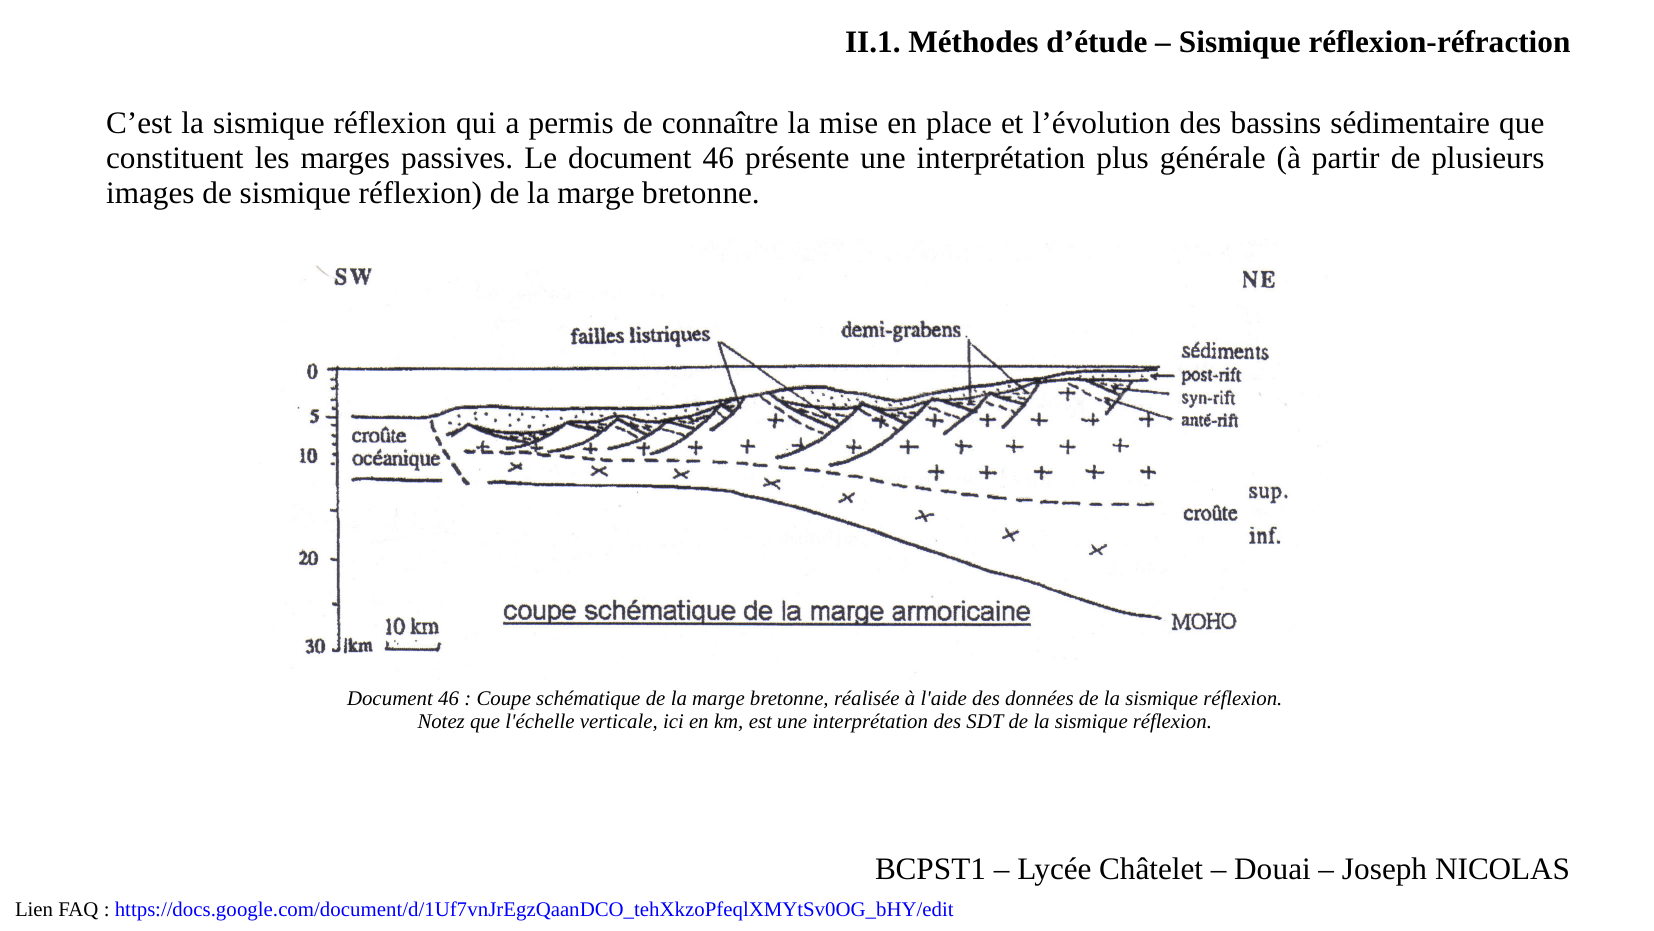

II.1. Méthodes d’étude – Sismique réflexion-réfraction
C’est la sismique réflexion qui a permis de connaître la mise en place et l’évolution des bassins sédimentaire que constituent les marges passives. Le document 46 présente une interprétation plus générale (à partir de plusieurs images de sismique réflexion) de la marge bretonne.
Document 46 : Coupe schématique de la marge bretonne, réalisée à l'aide des données de la sismique réflexion. Notez que l'échelle verticale, ici en km, est une interprétation des SDT de la sismique réflexion.
BCPST1 – Lycée Châtelet – Douai – Joseph NICOLAS
Lien FAQ : https://docs.google.com/document/d/1Uf7vnJrEgzQaanDCO_tehXkzoPfeqlXMYtSv0OG_bHY/edit